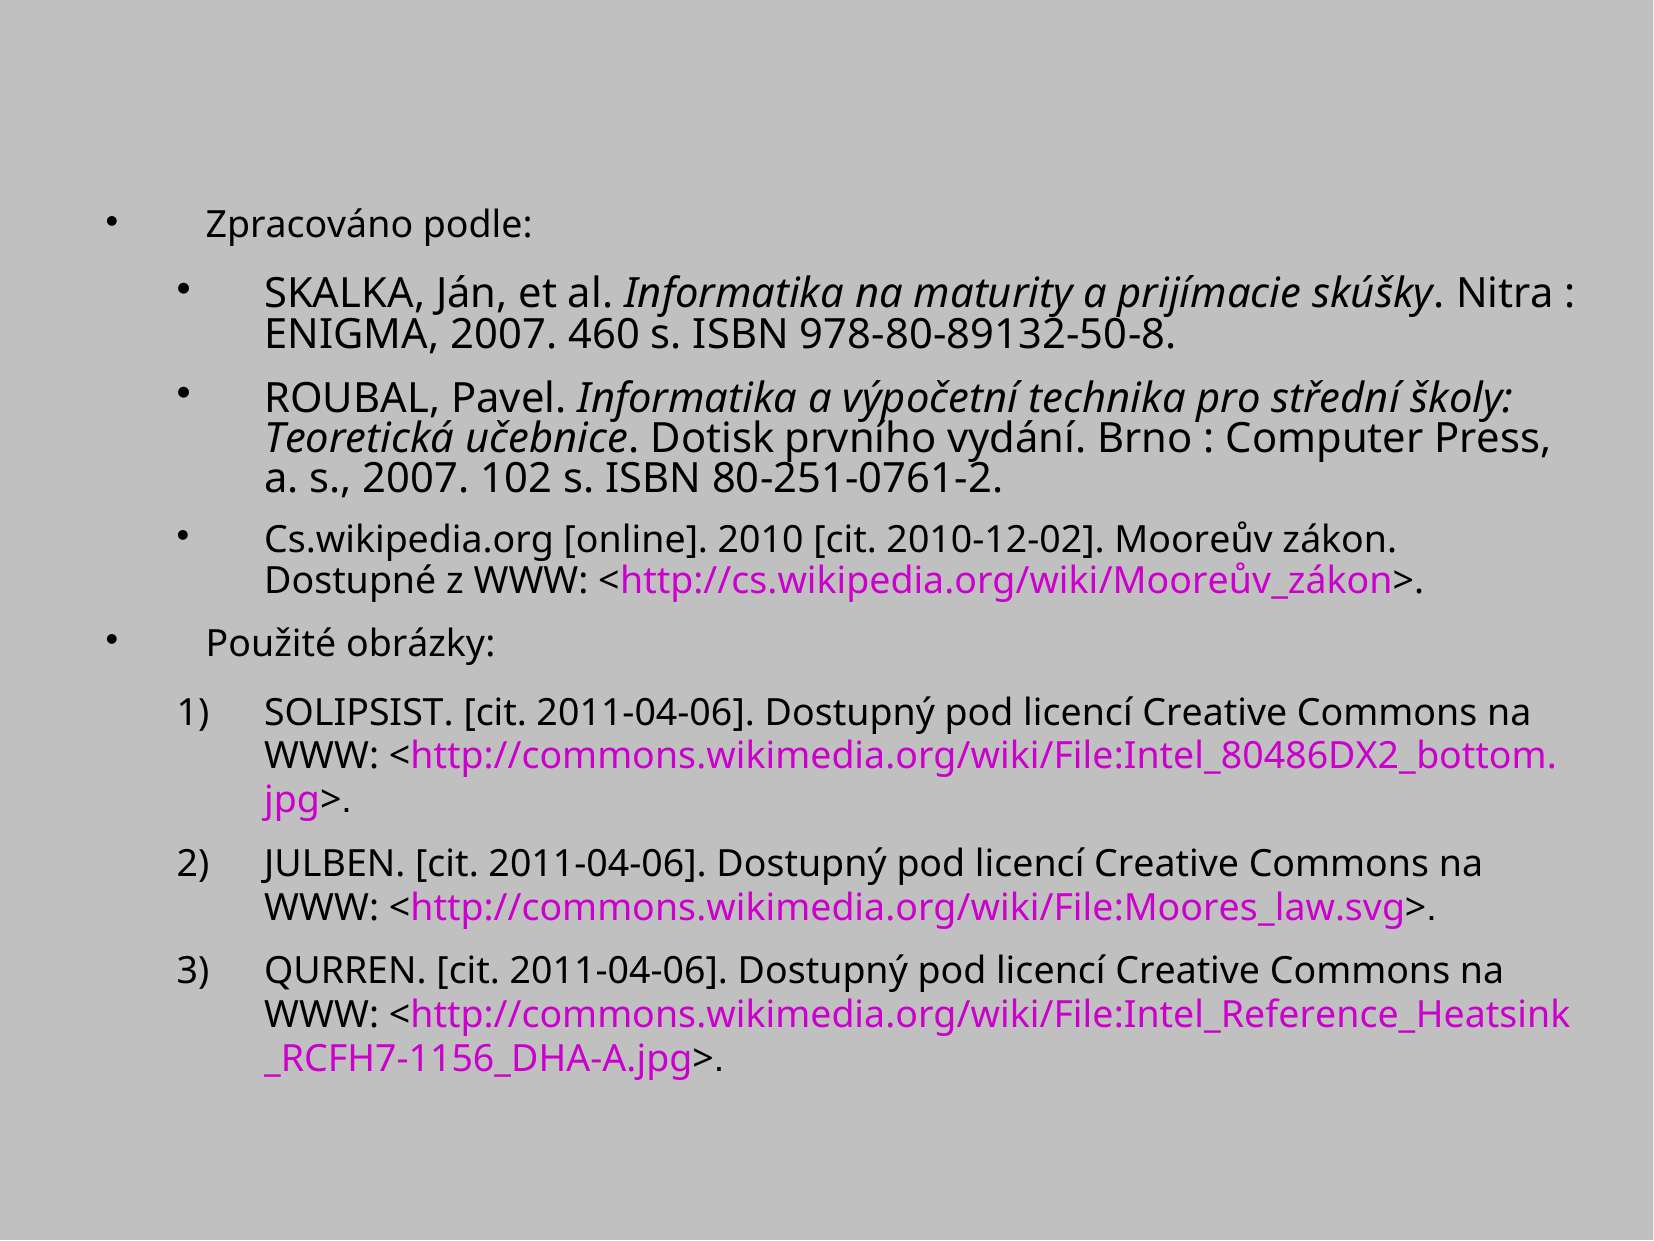

# Zpracováno podle:
SKALKA, Ján, et al. Informatika na maturity a prijímacie skúšky. Nitra : ENIGMA, 2007. 460 s. ISBN 978-80-89132-50-8.
ROUBAL, Pavel. Informatika a výpočetní technika pro střední školy: Teoretická učebnice. Dotisk prvního vydání. Brno : Computer Press,
a. s., 2007. 102 s. ISBN 80-251-0761-2.
Cs.wikipedia.org [online]. 2010 [cit. 2010-12-02]. Mooreův zákon. Dostupné z WWW: <http://cs.wikipedia.org/wiki/Mooreův_zákon>.
Použité obrázky:
SOLIPSIST. [cit. 2011-04-06]. Dostupný pod licencí Creative Commons na WWW: <http://commons.wikimedia.org/wiki/File:Intel_80486DX2_bottom.jpg>.
JULBEN. [cit. 2011-04-06]. Dostupný pod licencí Creative Commons na WWW: <http://commons.wikimedia.org/wiki/File:Moores_law.svg>.
QURREN. [cit. 2011-04-06]. Dostupný pod licencí Creative Commons na WWW: <http://commons.wikimedia.org/wiki/File:Intel_Reference_Heatsink_RCFH7-1156_DHA-A.jpg>.